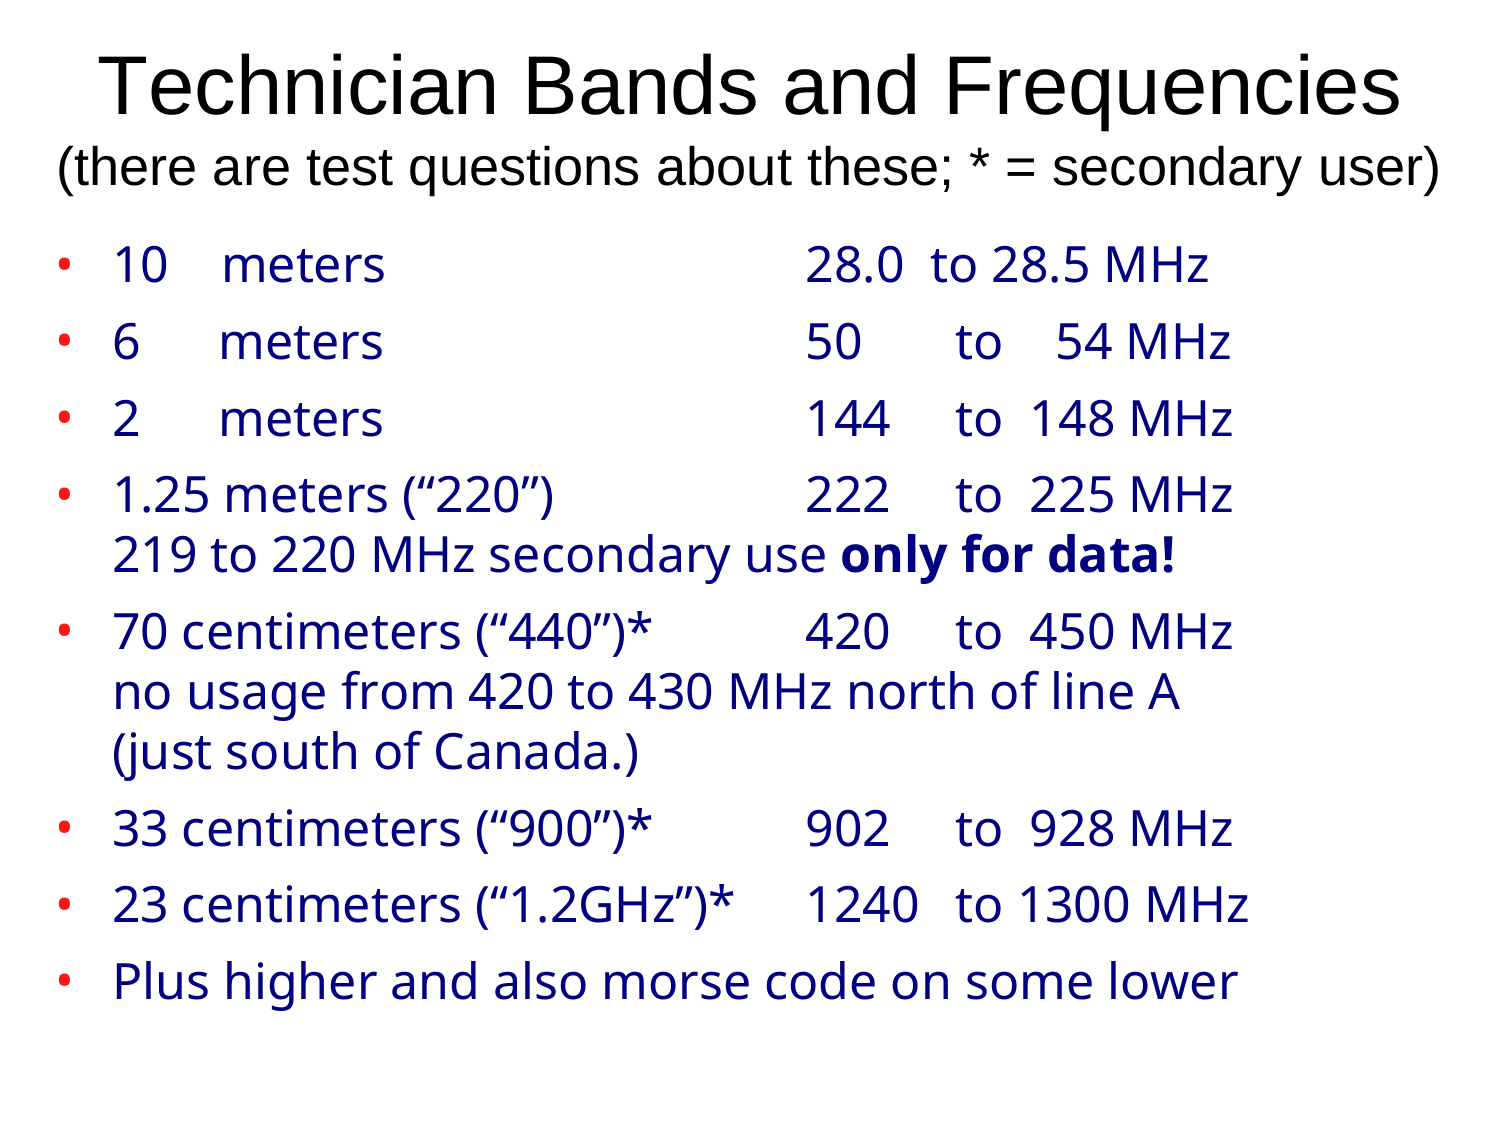

# Technician Bands and Frequencies (there are test questions about these; * = secondary user)
10 meters			28.0 to 28.5 MHz
6 meters			50 	to 54 MHz
2 meters			144 	to 148 MHz
1.25 meters (“220”)		222 	to 225 MHz		219 to 220 MHz secondary use only for data!
70 centimeters (“440”)* 	420 	to 450 MHz		no usage from 420 to 430 MHz north of line A		(just south of Canada.)
33 centimeters (“900”)*		902 	to 928 MHz
23 centimeters (“1.2GHz”)*	1240 	to 1300 MHz
Plus higher and also morse code on some lower